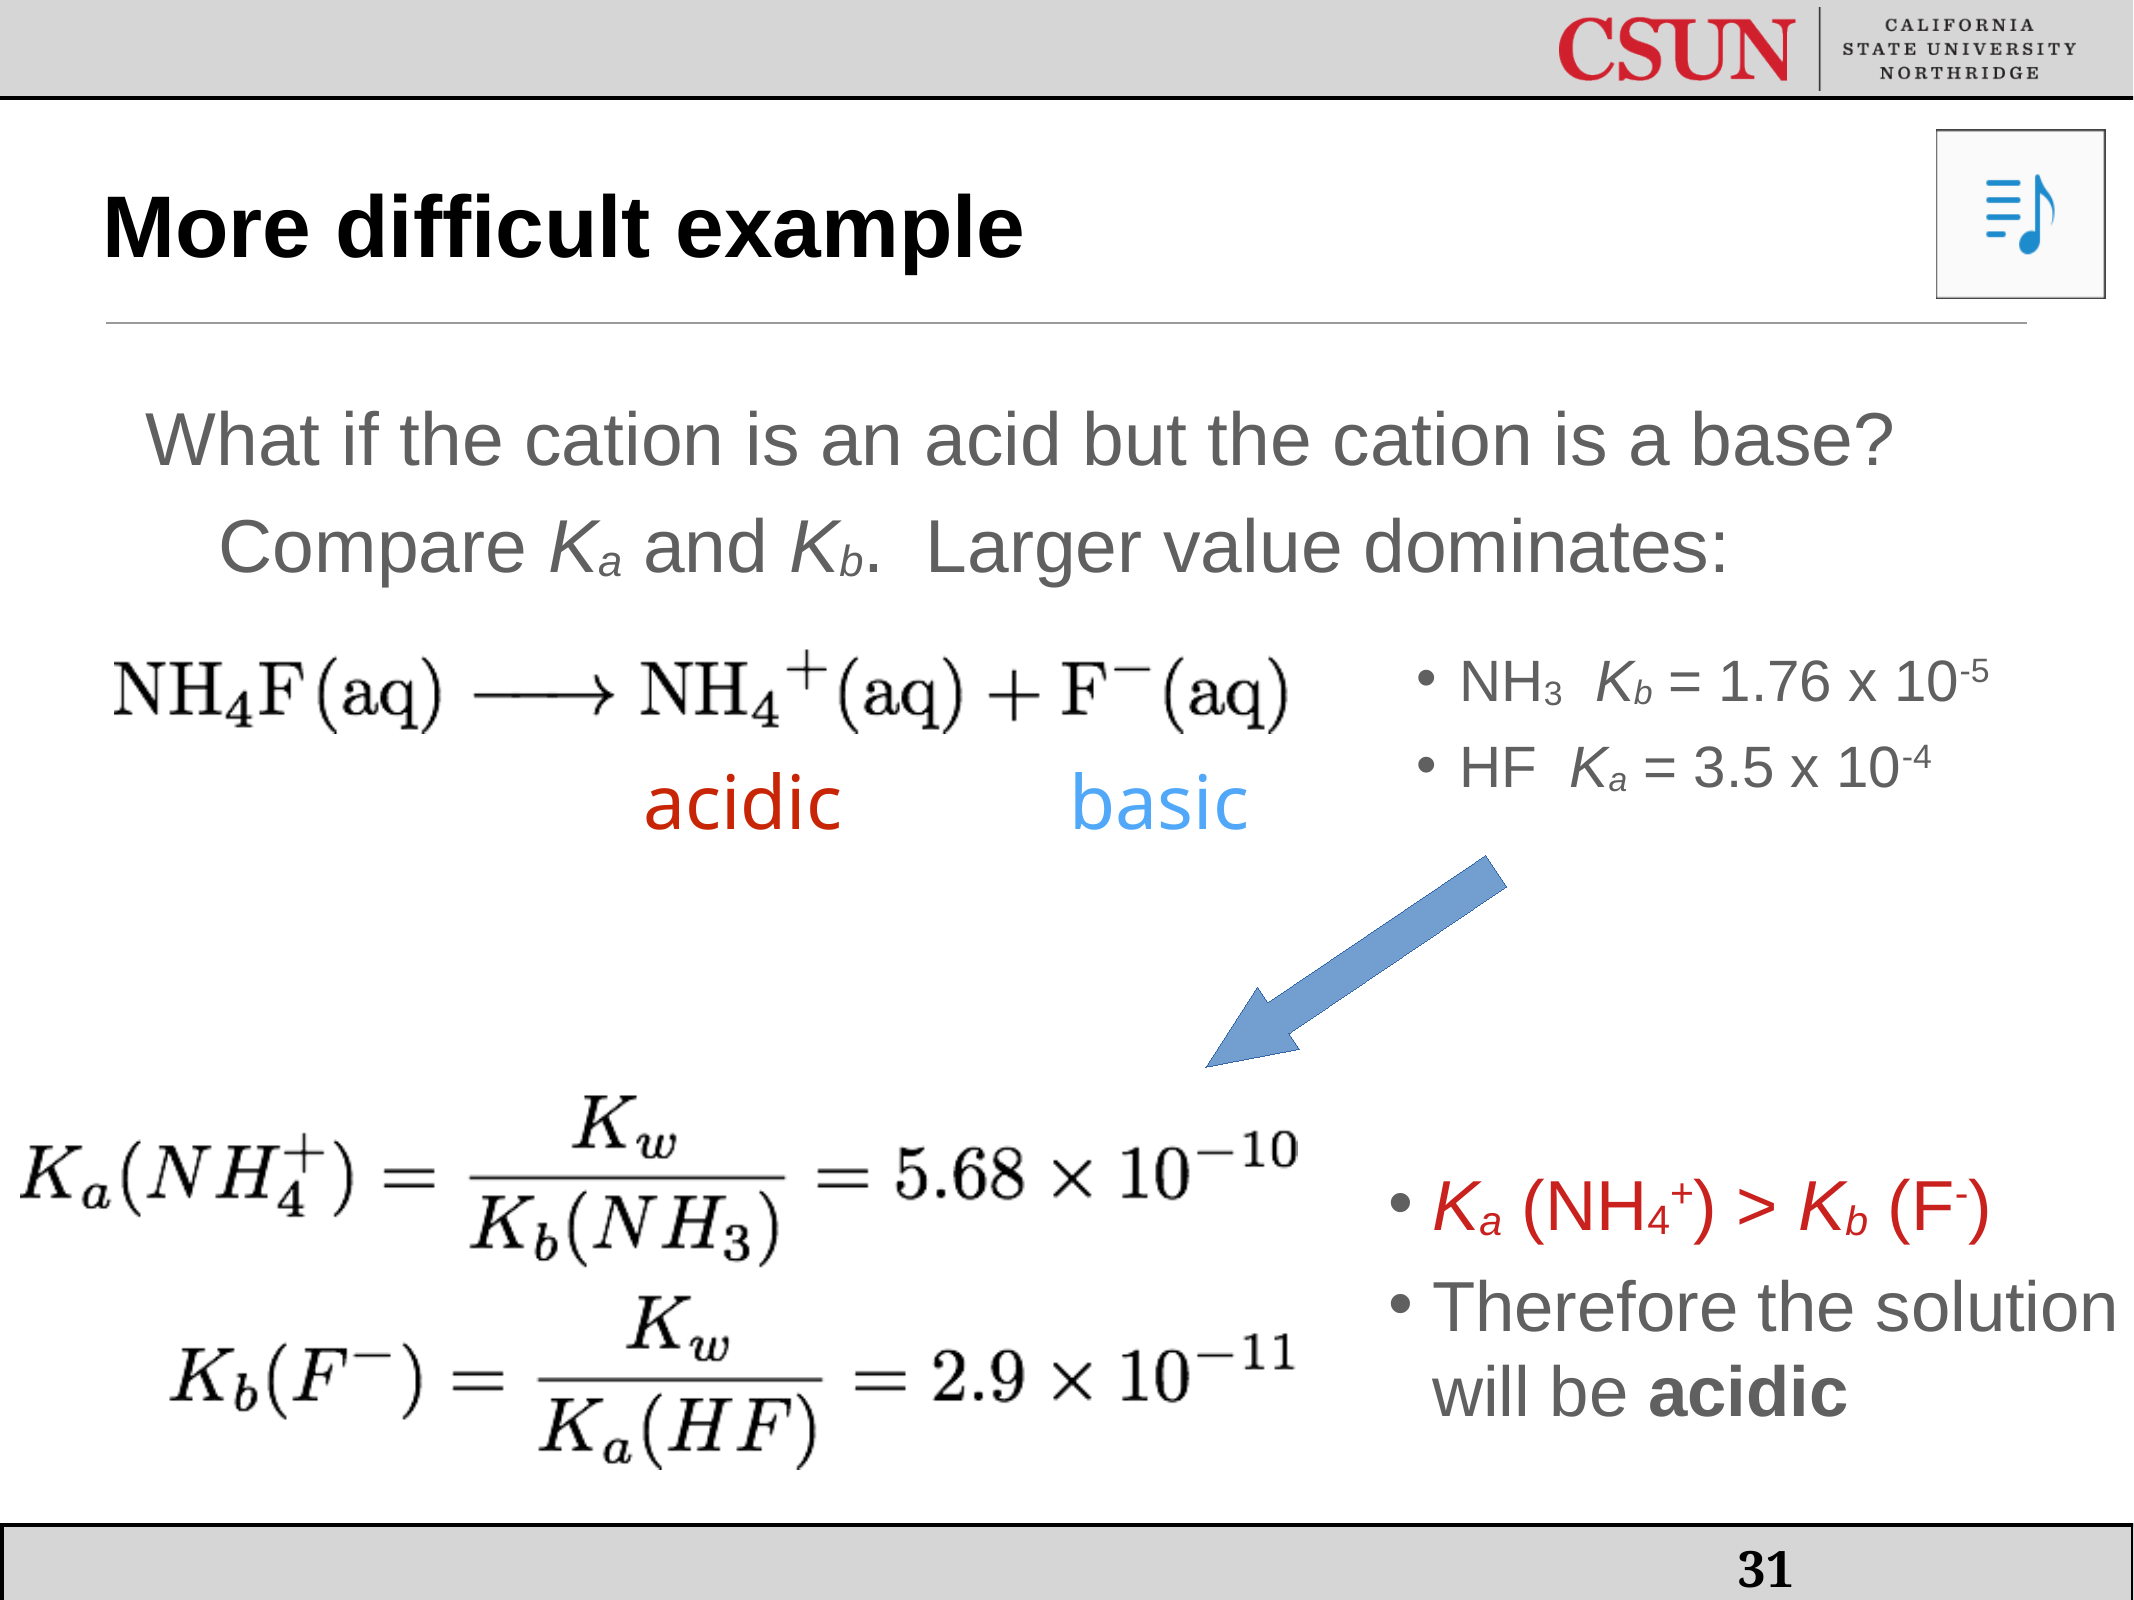

# More difficult example
What if the cation is an acid but the cation is a base?
Compare Ka and Kb. Larger value dominates:
NH3 Kb = 1.76 x 10-5
HF Ka = 3.5 x 10-4
acidic
basic
Ka (NH4+) > Kb (F-)
Therefore the solution will be acidic
31